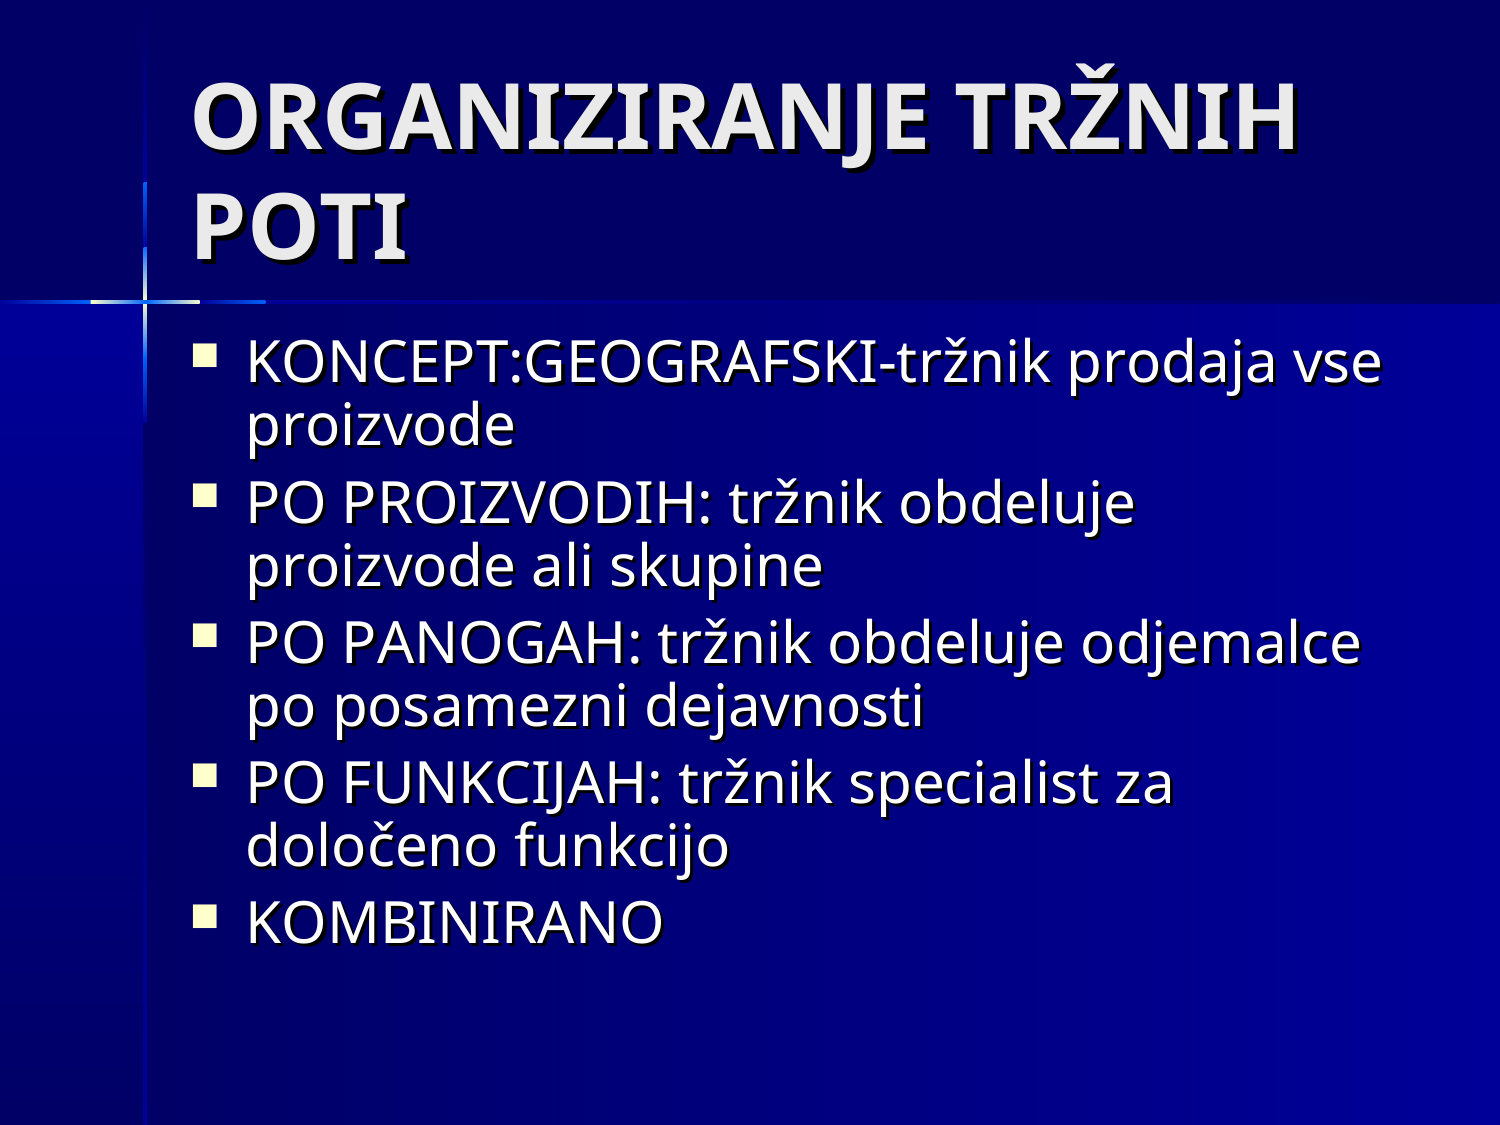

# ORGANIZIRANJE TRŽNIH POTI
KONCEPT:GEOGRAFSKI-tržnik prodaja vse proizvode
PO PROIZVODIH: tržnik obdeluje proizvode ali skupine
PO PANOGAH: tržnik obdeluje odjemalce po posamezni dejavnosti
PO FUNKCIJAH: tržnik specialist za določeno funkcijo
KOMBINIRANO